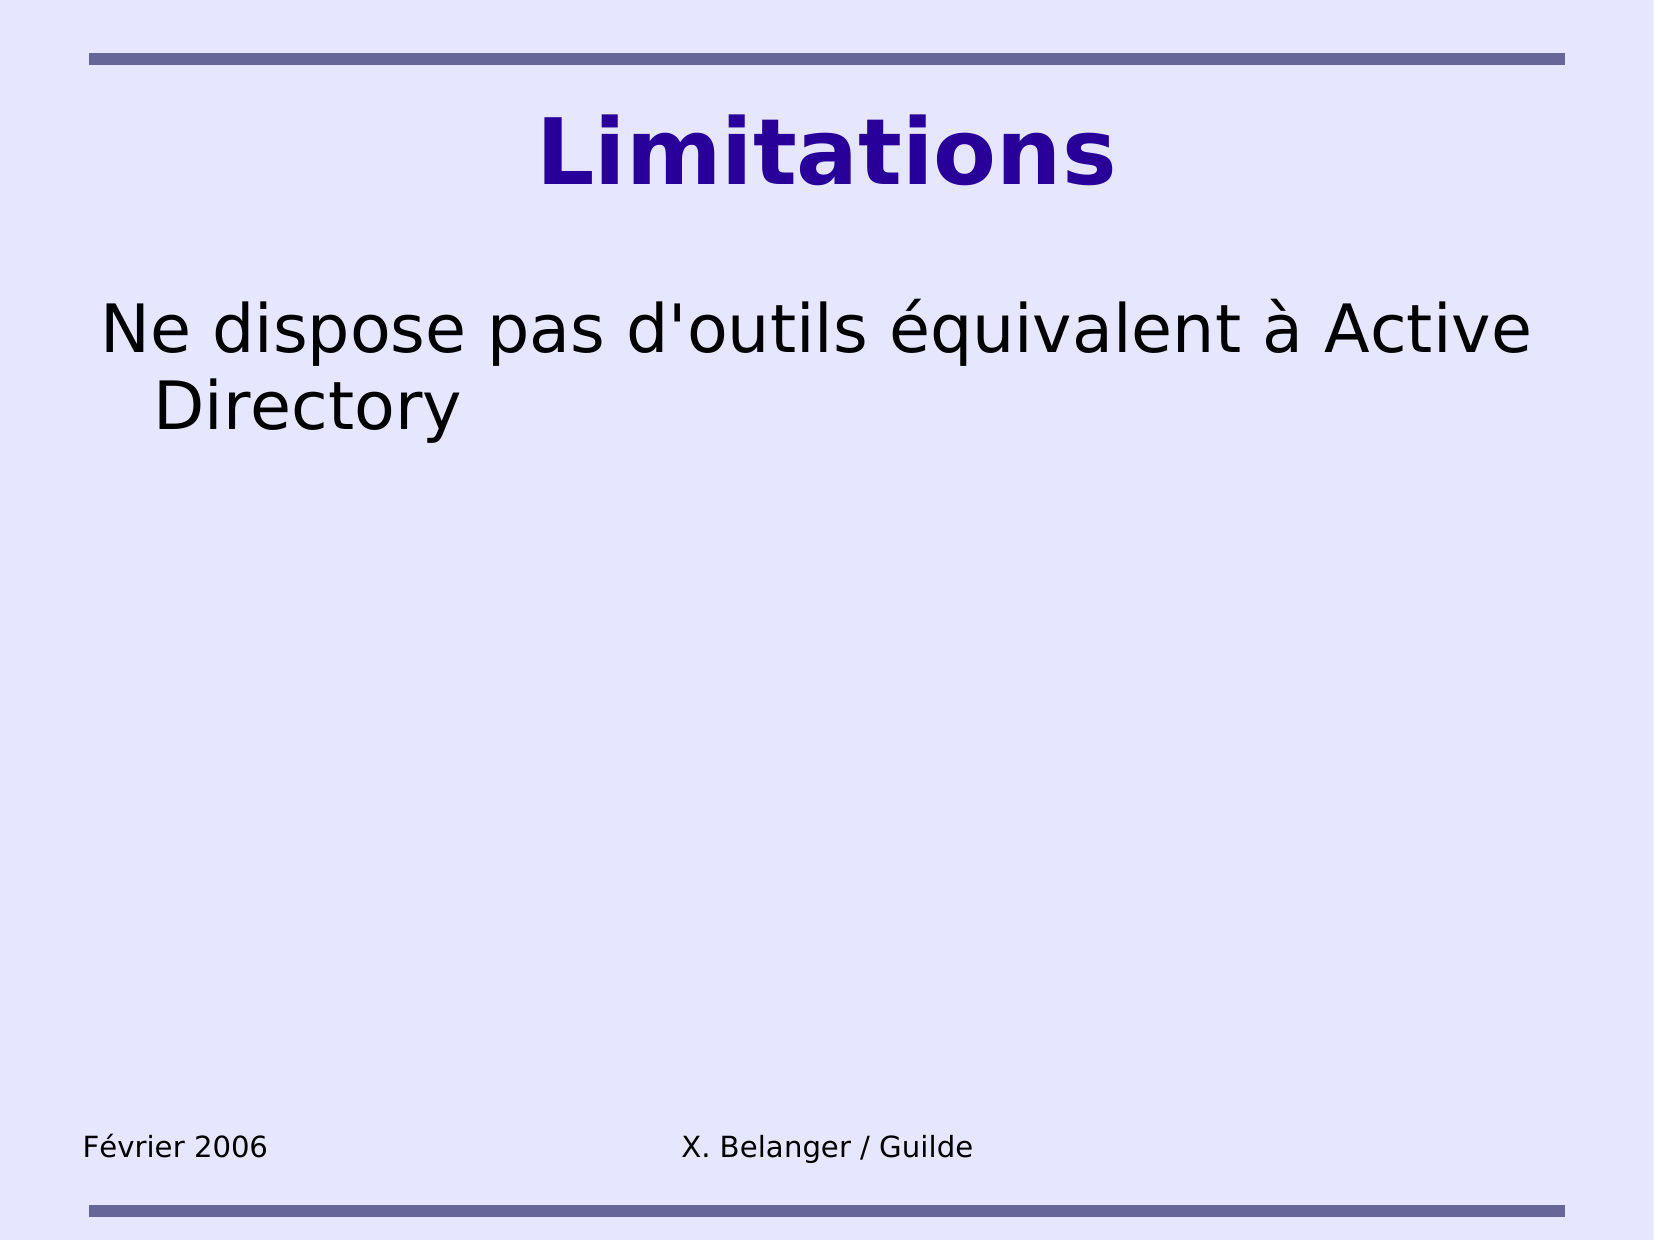

# Limitations
Ne dispose pas d'outils équivalent à Active Directory